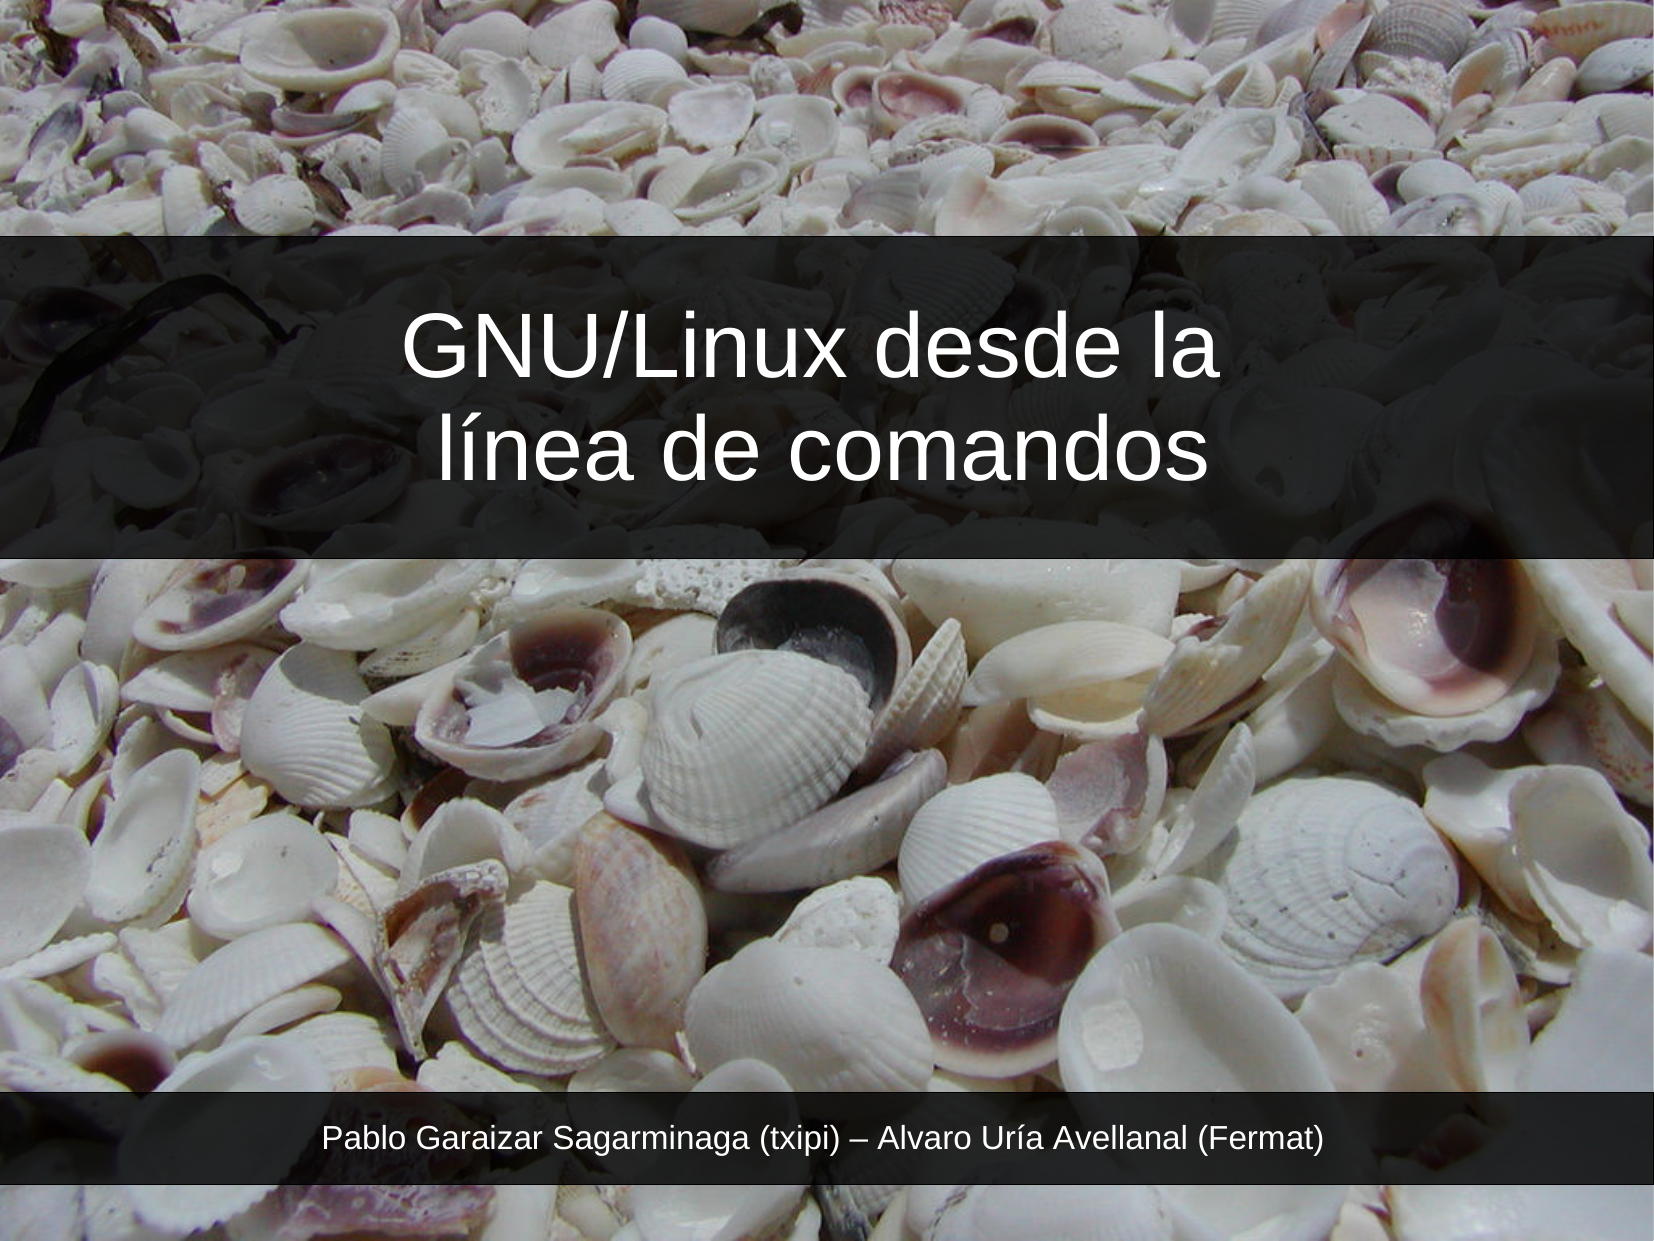

GNU/Linux desde la
línea de comandos
Pablo Garaizar Sagarminaga (txipi) – Alvaro Uría Avellanal (Fermat)